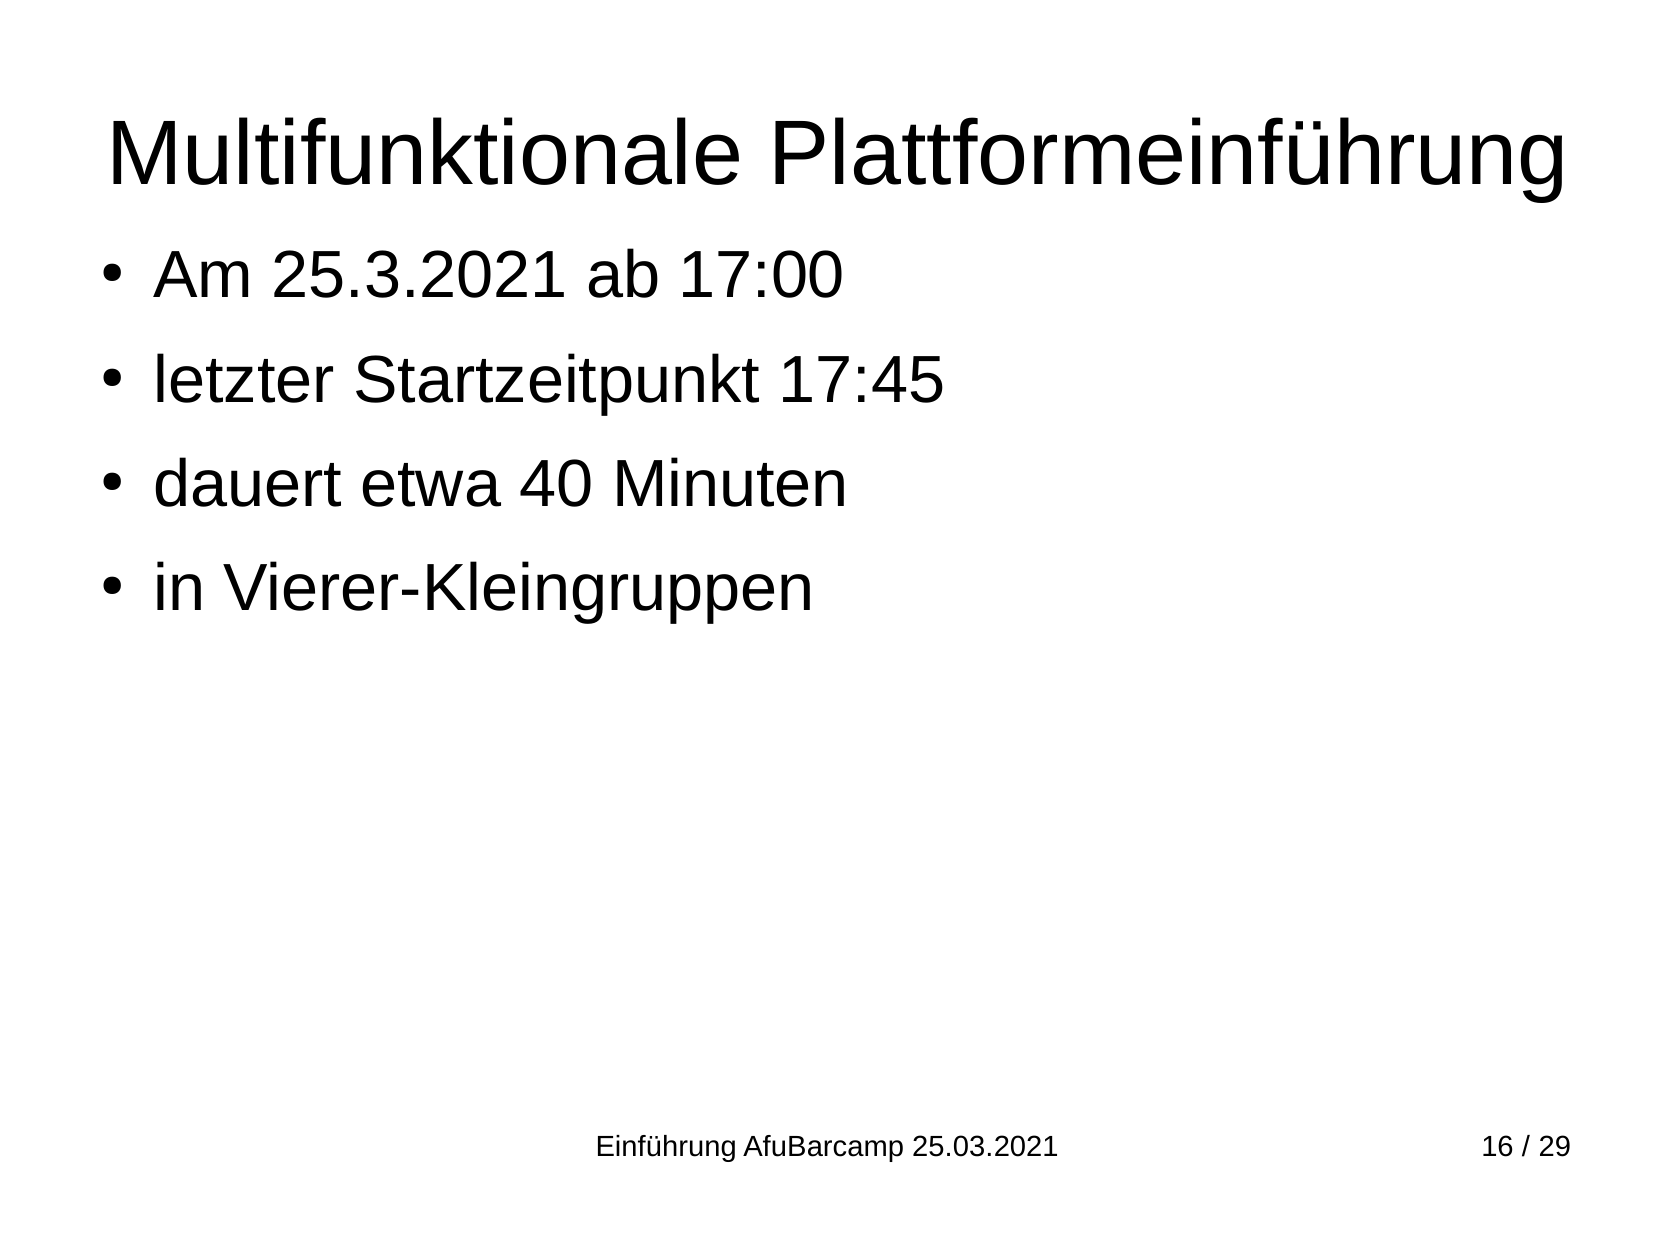

# Multifunktionale Plattformeinführung
Am 25.3.2021 ab 17:00
letzter Startzeitpunkt 17:45
dauert etwa 40 Minuten
in Vierer-Kleingruppen